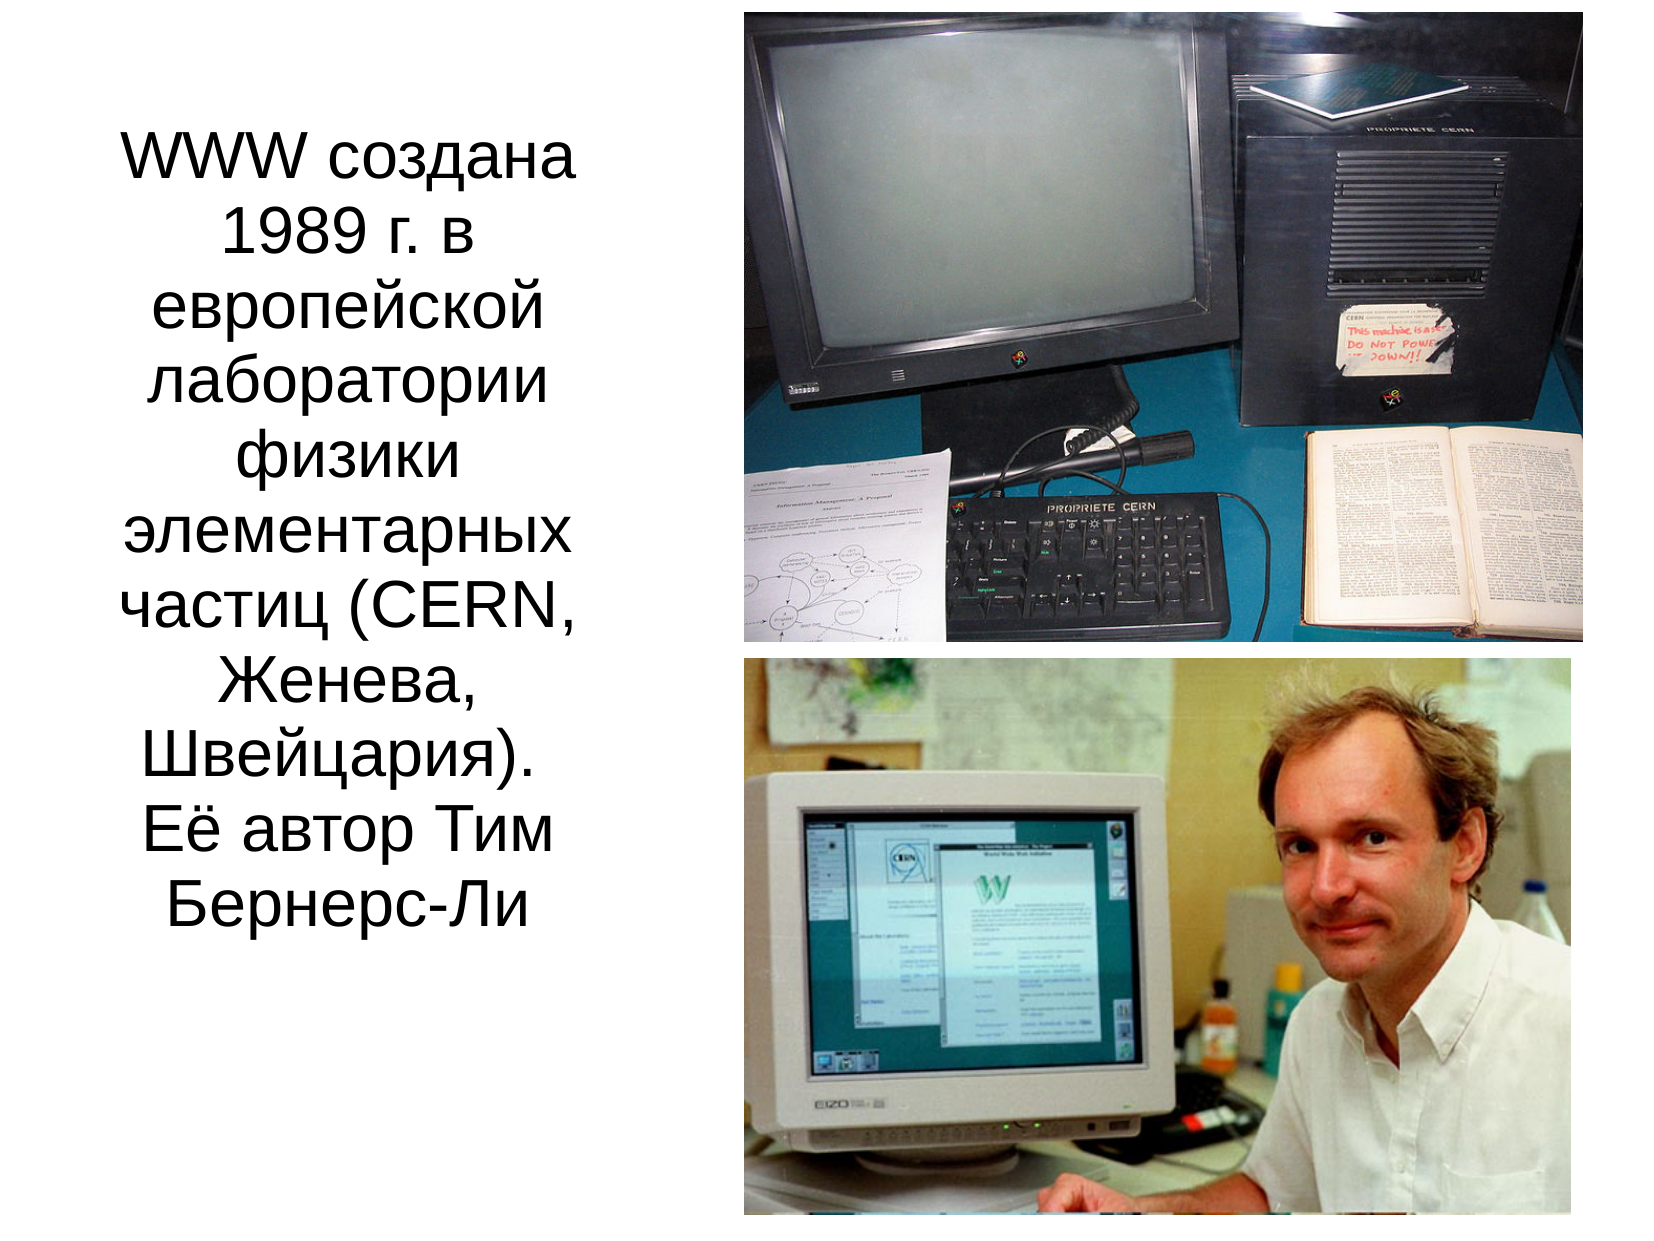

# WWW создана 1989 г. в европейской лаборатории физики элементарных частиц (CERN, Женева, Швейцария).
Её автор Тим Бернерс-Ли